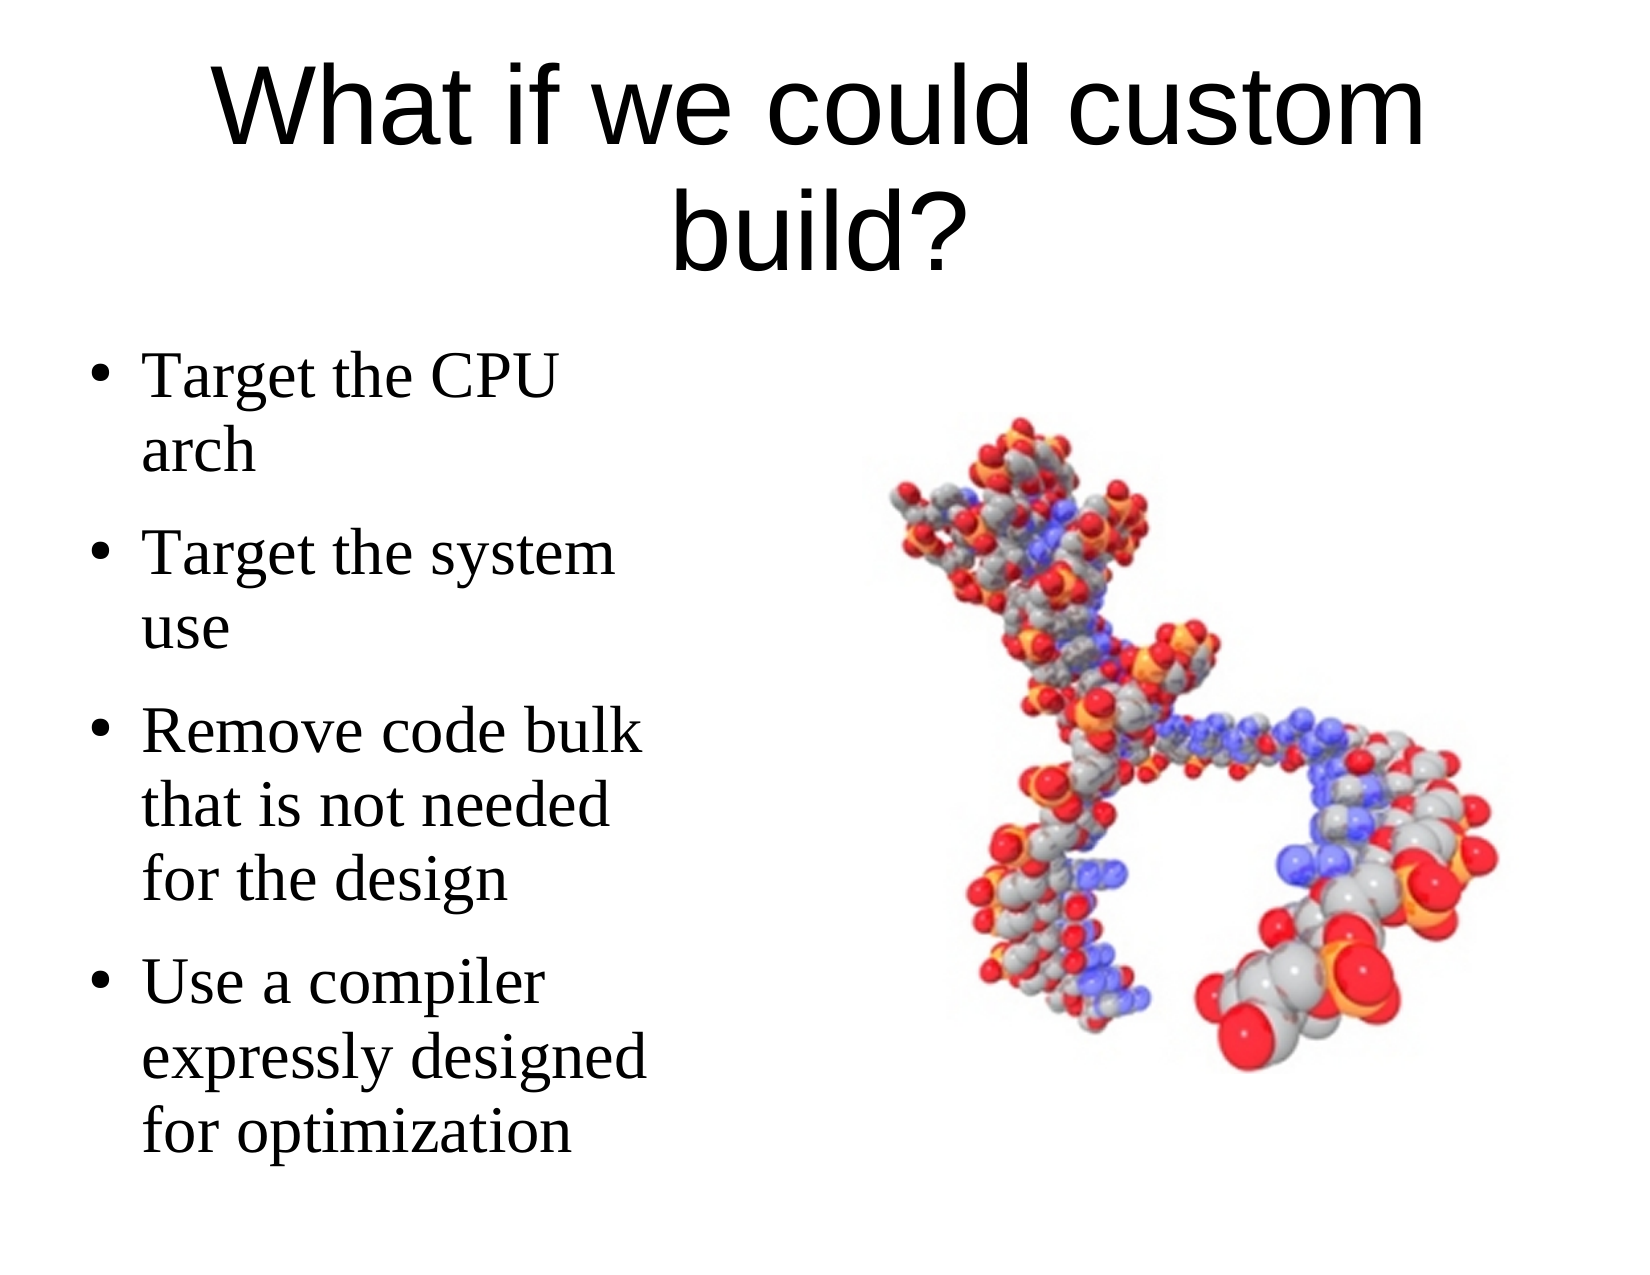

# What if we could custom build?
Target the CPU arch
Target the system use
Remove code bulk that is not needed for the design
Use a compiler expressly designed for optimization